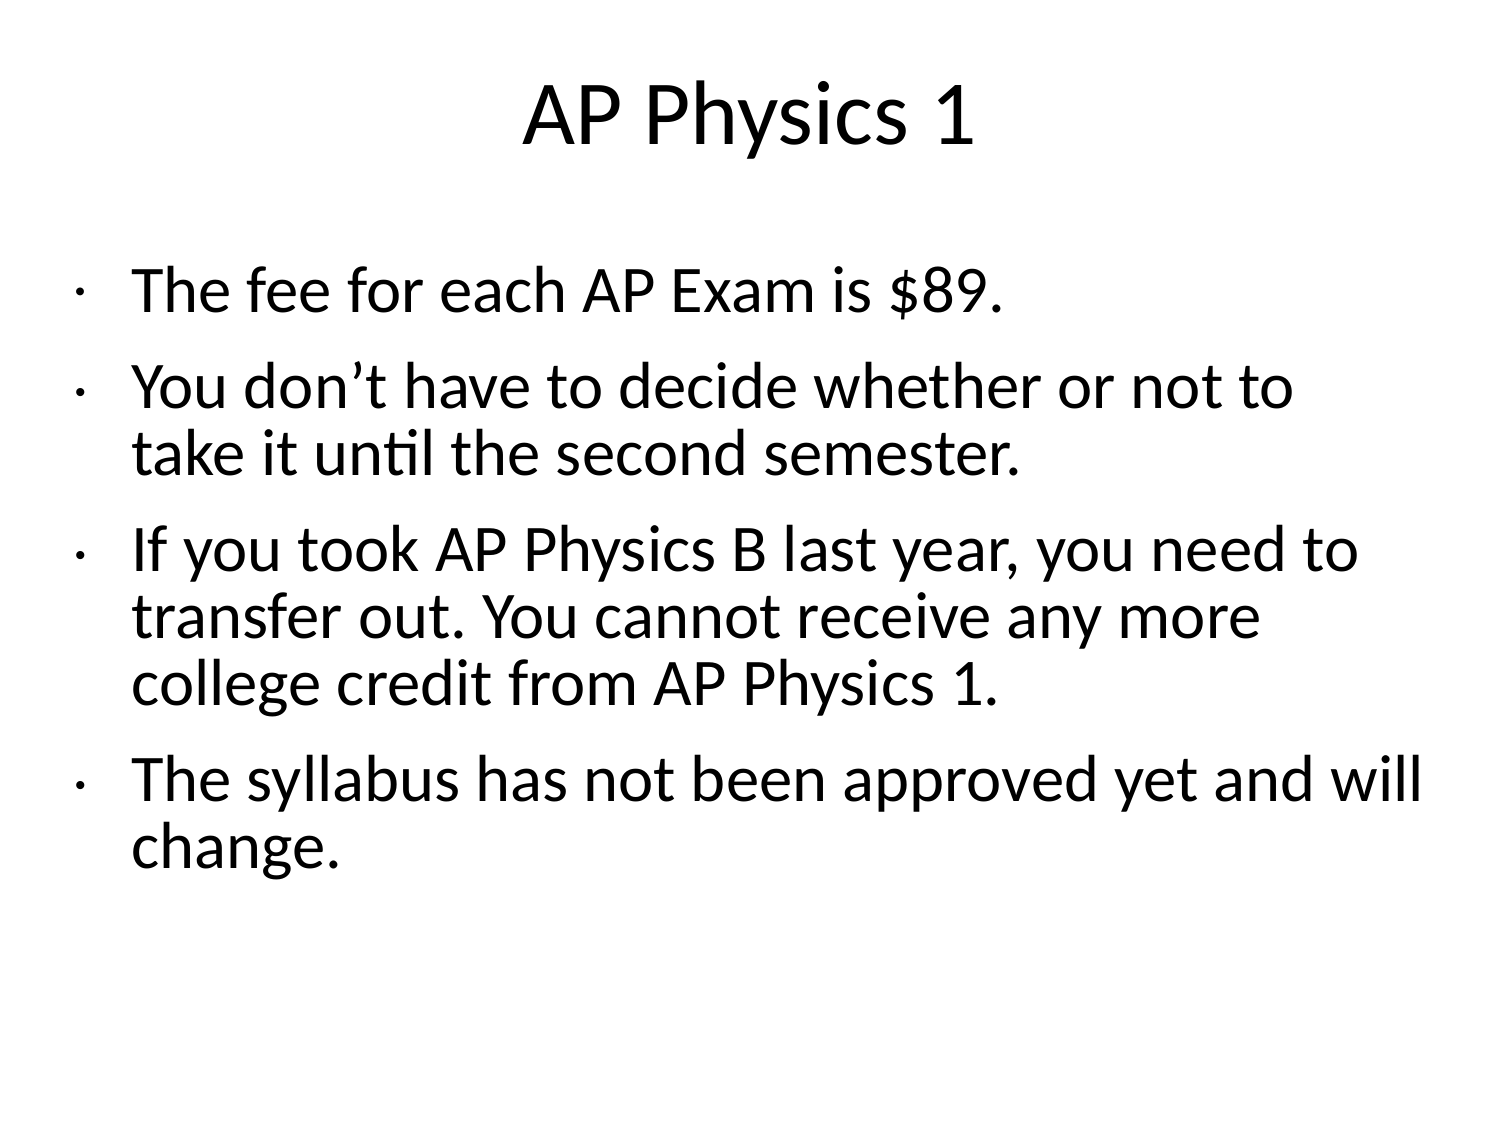

# AP Physics 1
The fee for each AP Exam is $89.
You don’t have to decide whether or not to take it until the second semester.
If you took AP Physics B last year, you need to transfer out. You cannot receive any more college credit from AP Physics 1.
The syllabus has not been approved yet and will change.